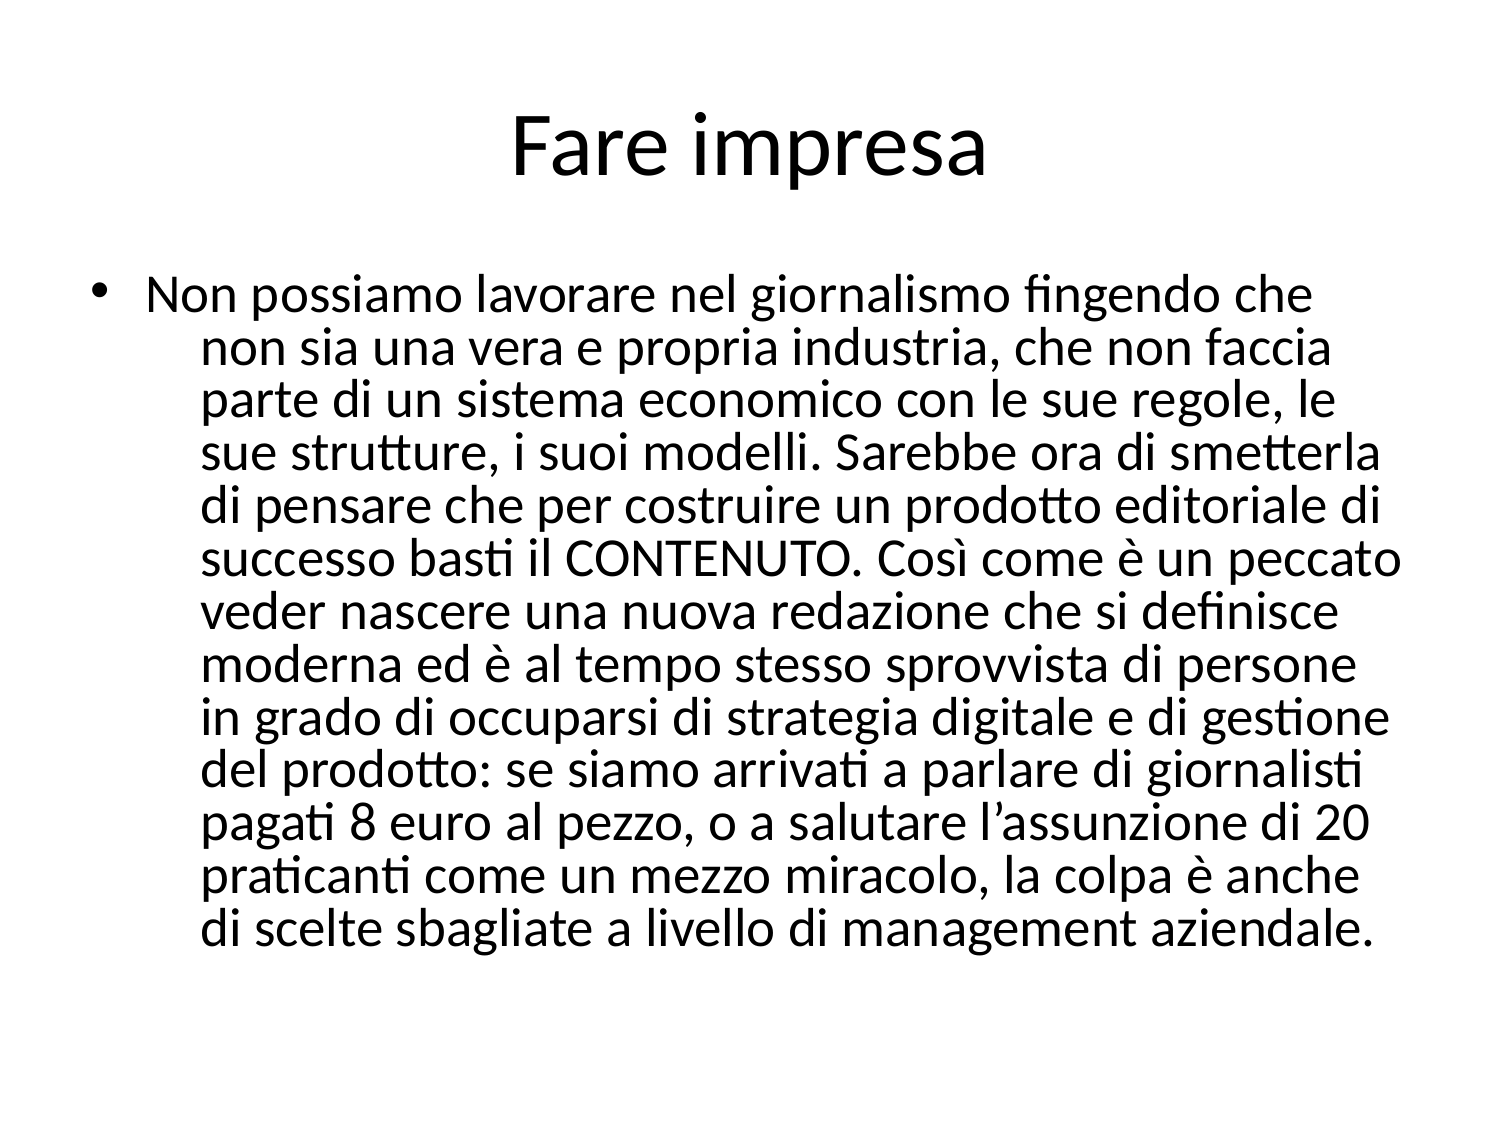

# Fare impresa
Non possiamo lavorare nel giornalismo fingendo che non sia una vera e propria industria, che non faccia parte di un sistema economico con le sue regole, le sue strutture, i suoi modelli. Sarebbe ora di smetterla di pensare che per costruire un prodotto editoriale di successo basti il CONTENUTO. Così come è un peccato veder nascere una nuova redazione che si definisce moderna ed è al tempo stesso sprovvista di persone in grado di occuparsi di strategia digitale e di gestione del prodotto: se siamo arrivati a parlare di giornalisti pagati 8 euro al pezzo, o a salutare l’assunzione di 20 praticanti come un mezzo miracolo, la colpa è anche di scelte sbagliate a livello di management aziendale.